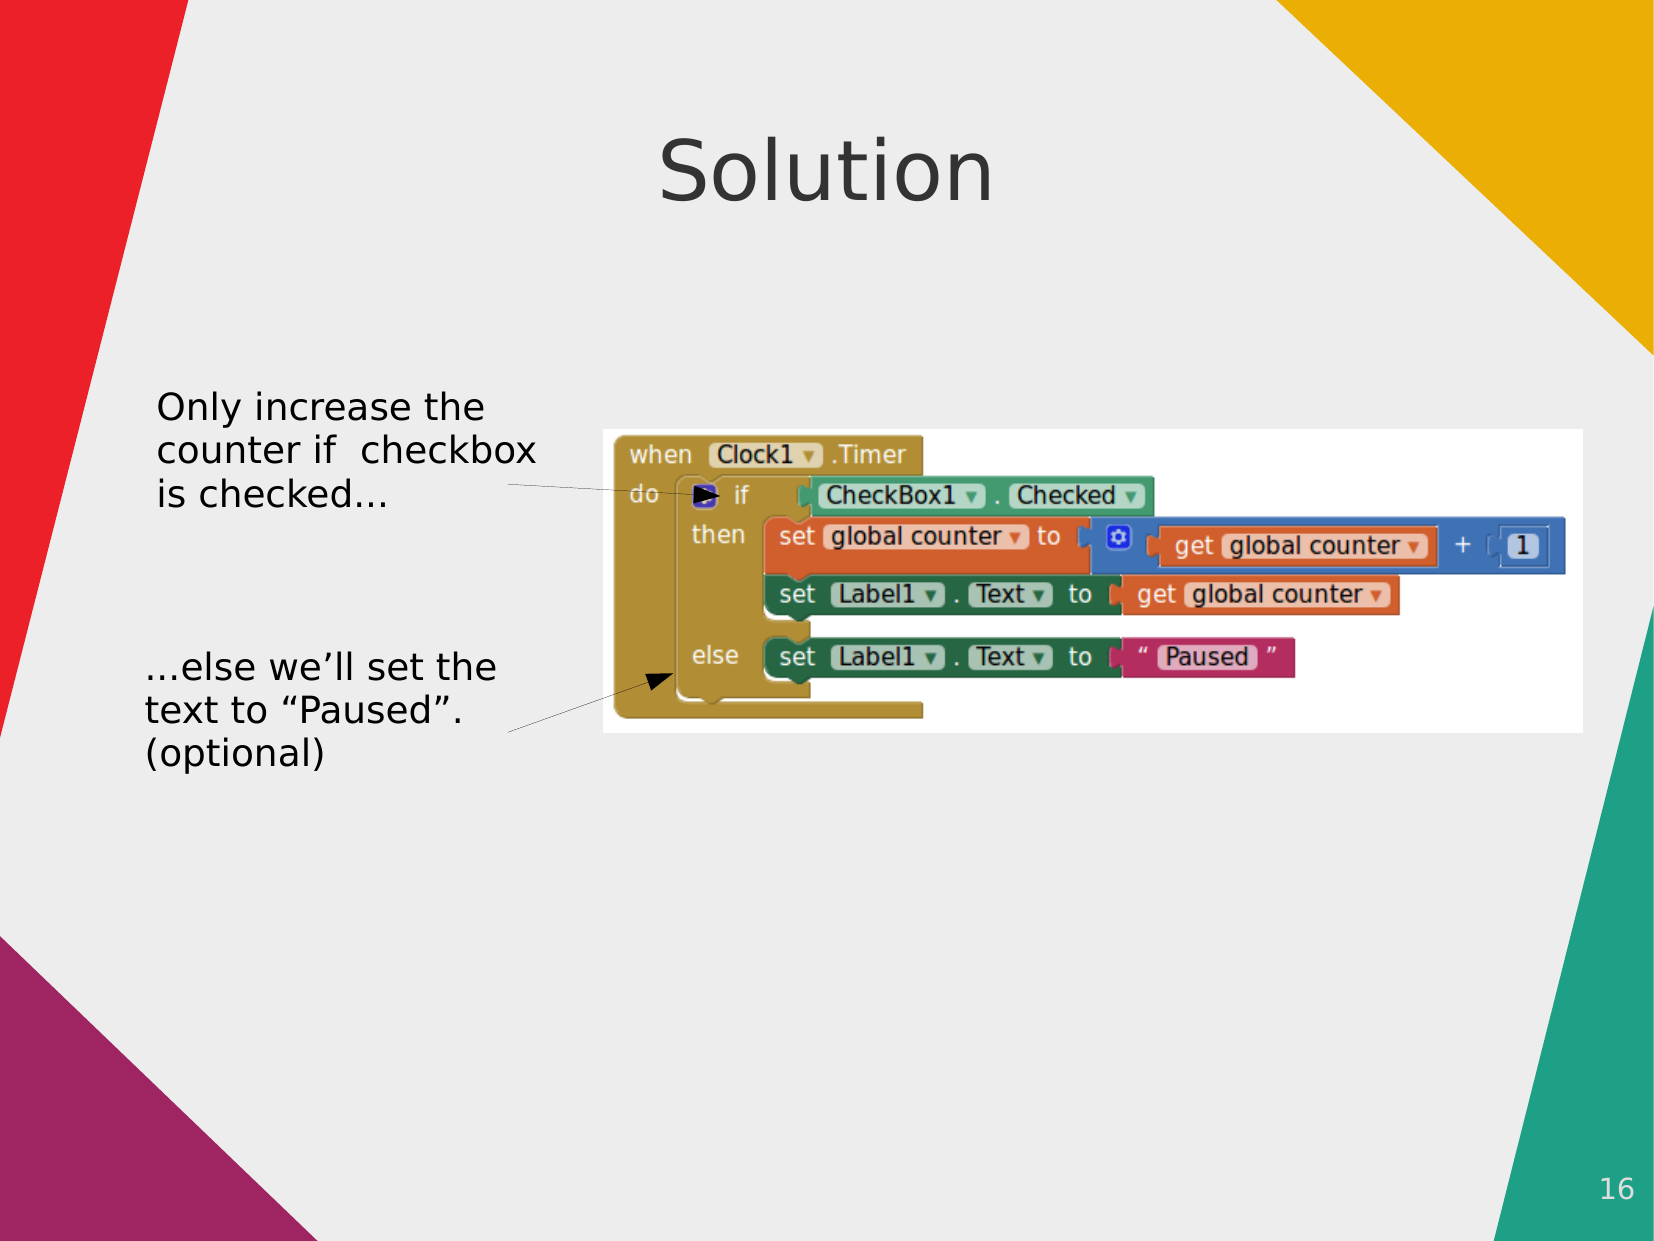

# Solution
Only increase the counter if checkbox is checked...
...else we’ll set the text to “Paused”. (optional)
16